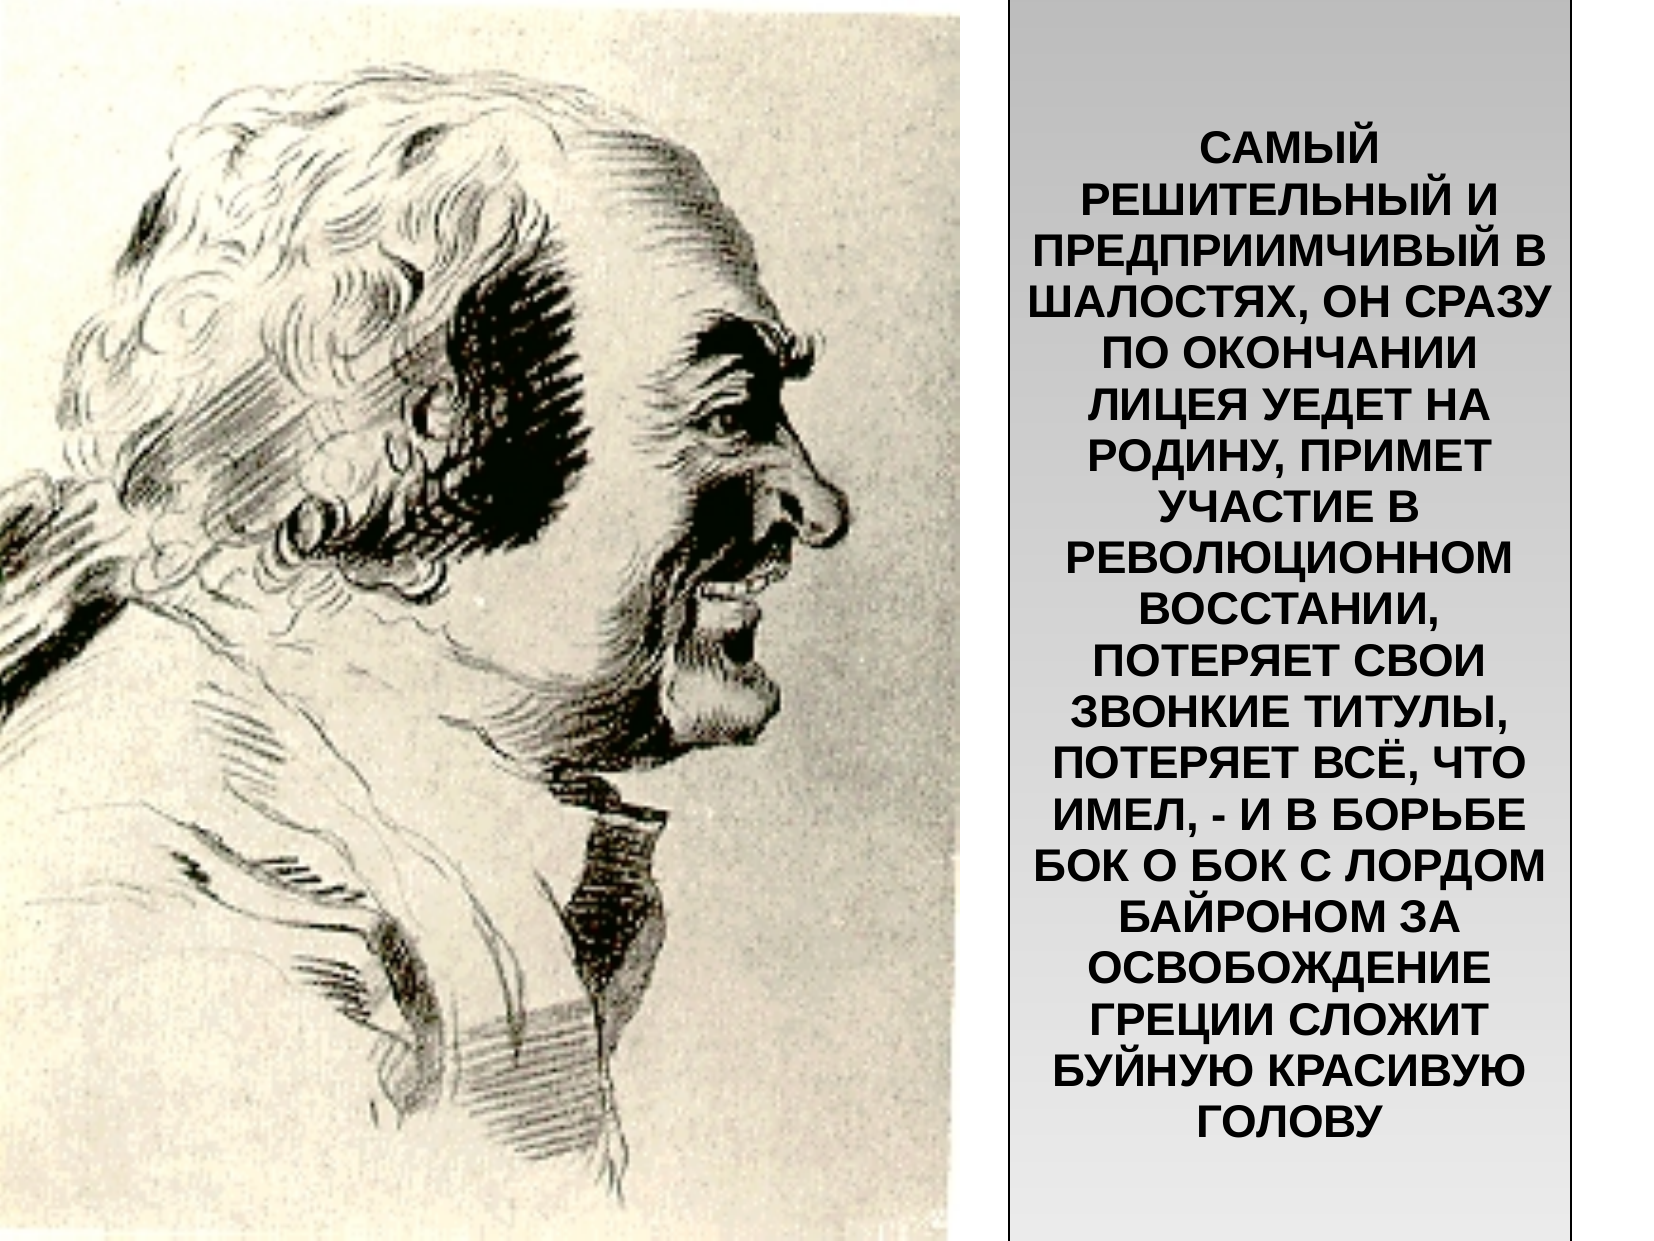

# САМЫЙ РЕШИТЕЛЬНЫЙ И ПРЕДПРИИМЧИВЫЙ В ШАЛОСТЯХ, ОН СРАЗУ ПО ОКОНЧАНИИ ЛИЦЕЯ УЕДЕТ НА РОДИНУ, ПРИМЕТ УЧАСТИЕ В РЕВОЛЮЦИОННОМ ВОССТАНИИ, ПОТЕРЯЕТ СВОИ ЗВОНКИЕ ТИТУЛЫ, ПОТЕРЯЕТ ВСЁ, ЧТО ИМЕЛ, - И В БОРЬБЕ БОК О БОК С ЛОРДОМ БАЙРОНОМ ЗА ОСВОБОЖДЕНИЕ ГРЕЦИИ СЛОЖИТ БУЙНУЮ КРАСИВУЮ ГОЛОВУ